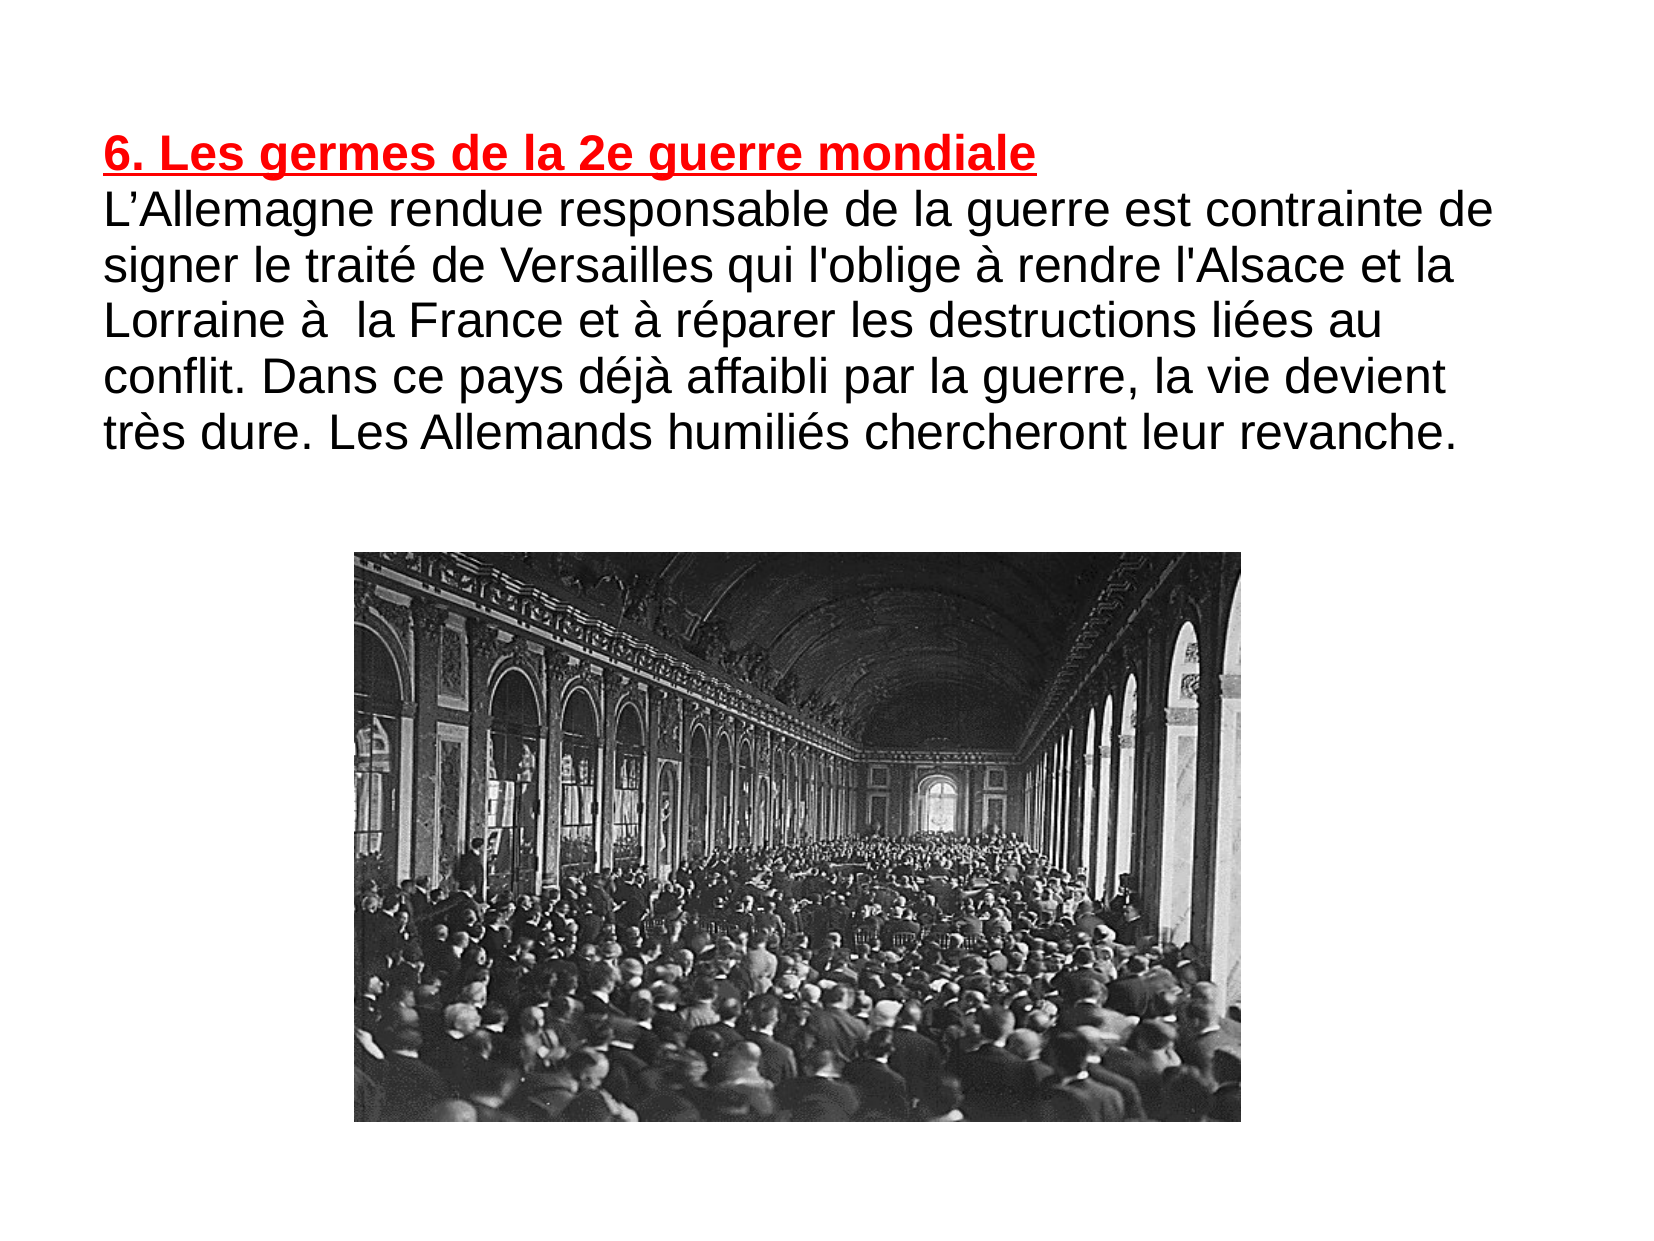

6. Les germes de la 2e guerre mondiale
L’Allemagne rendue responsable de la guerre est contrainte de signer le traité de Versailles qui l'oblige à rendre l'Alsace et la Lorraine à la France et à réparer les destructions liées au conflit. Dans ce pays déjà affaibli par la guerre, la vie devient très dure. Les Allemands humiliés chercheront leur revanche.